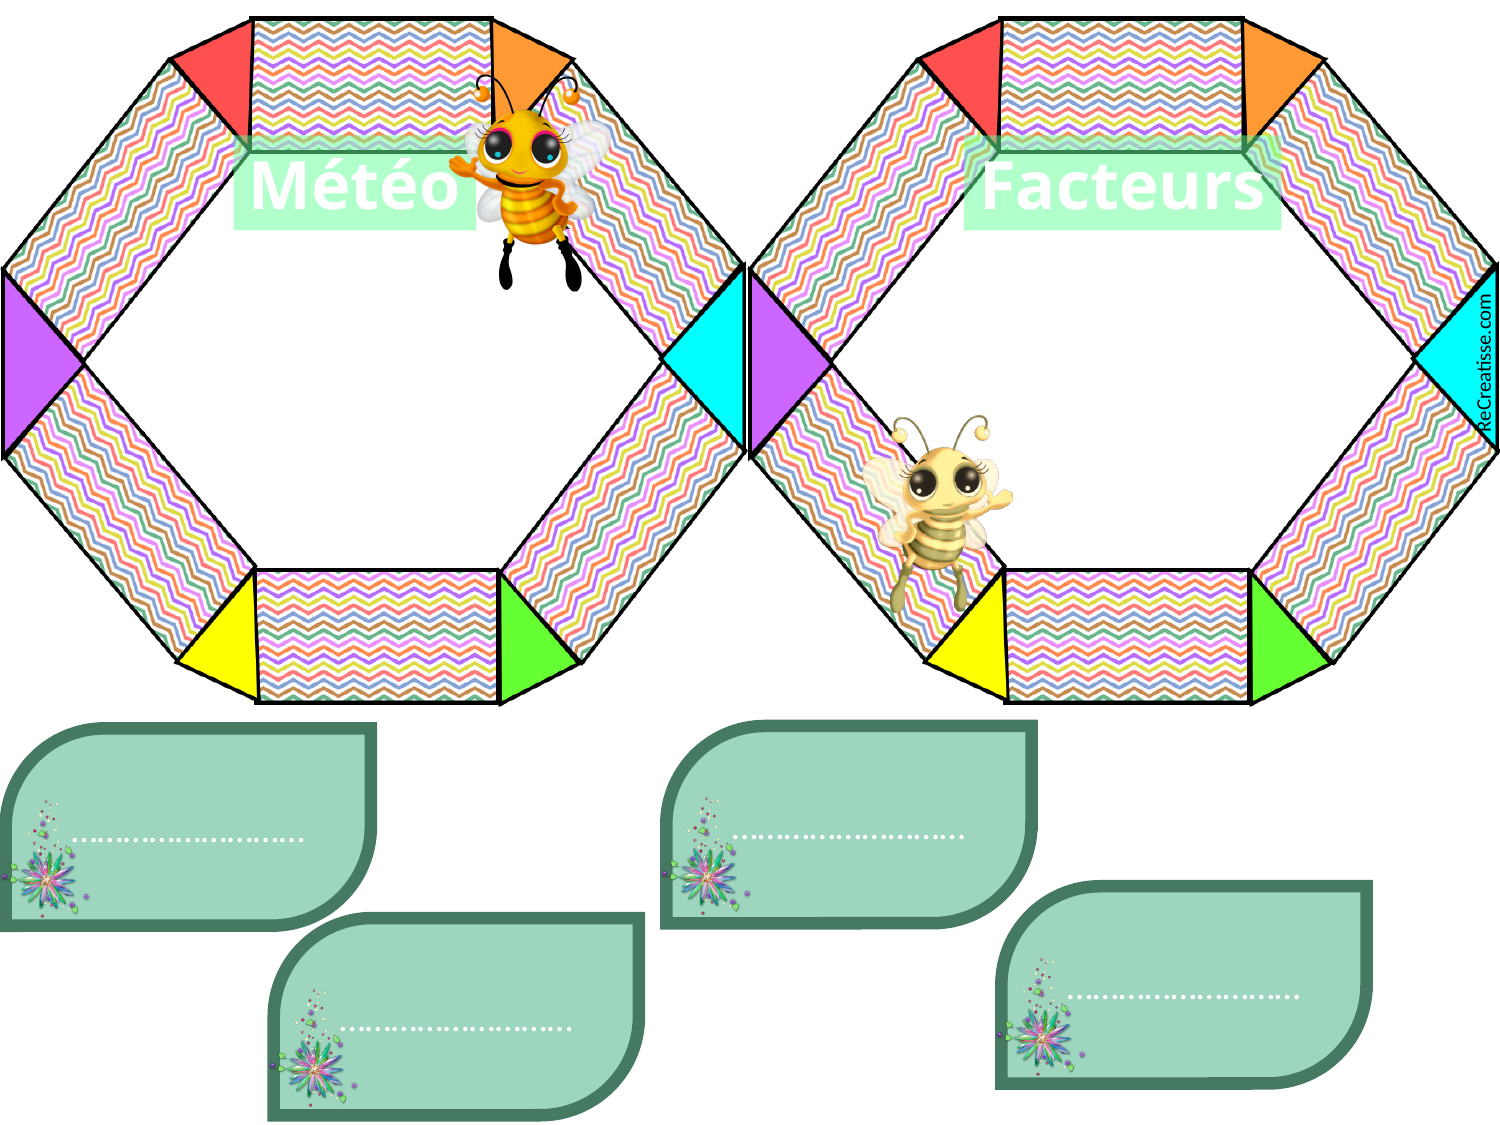

Météo
Facteurs
ReCreatisse.com
………………………
………………………
………………………
………………………